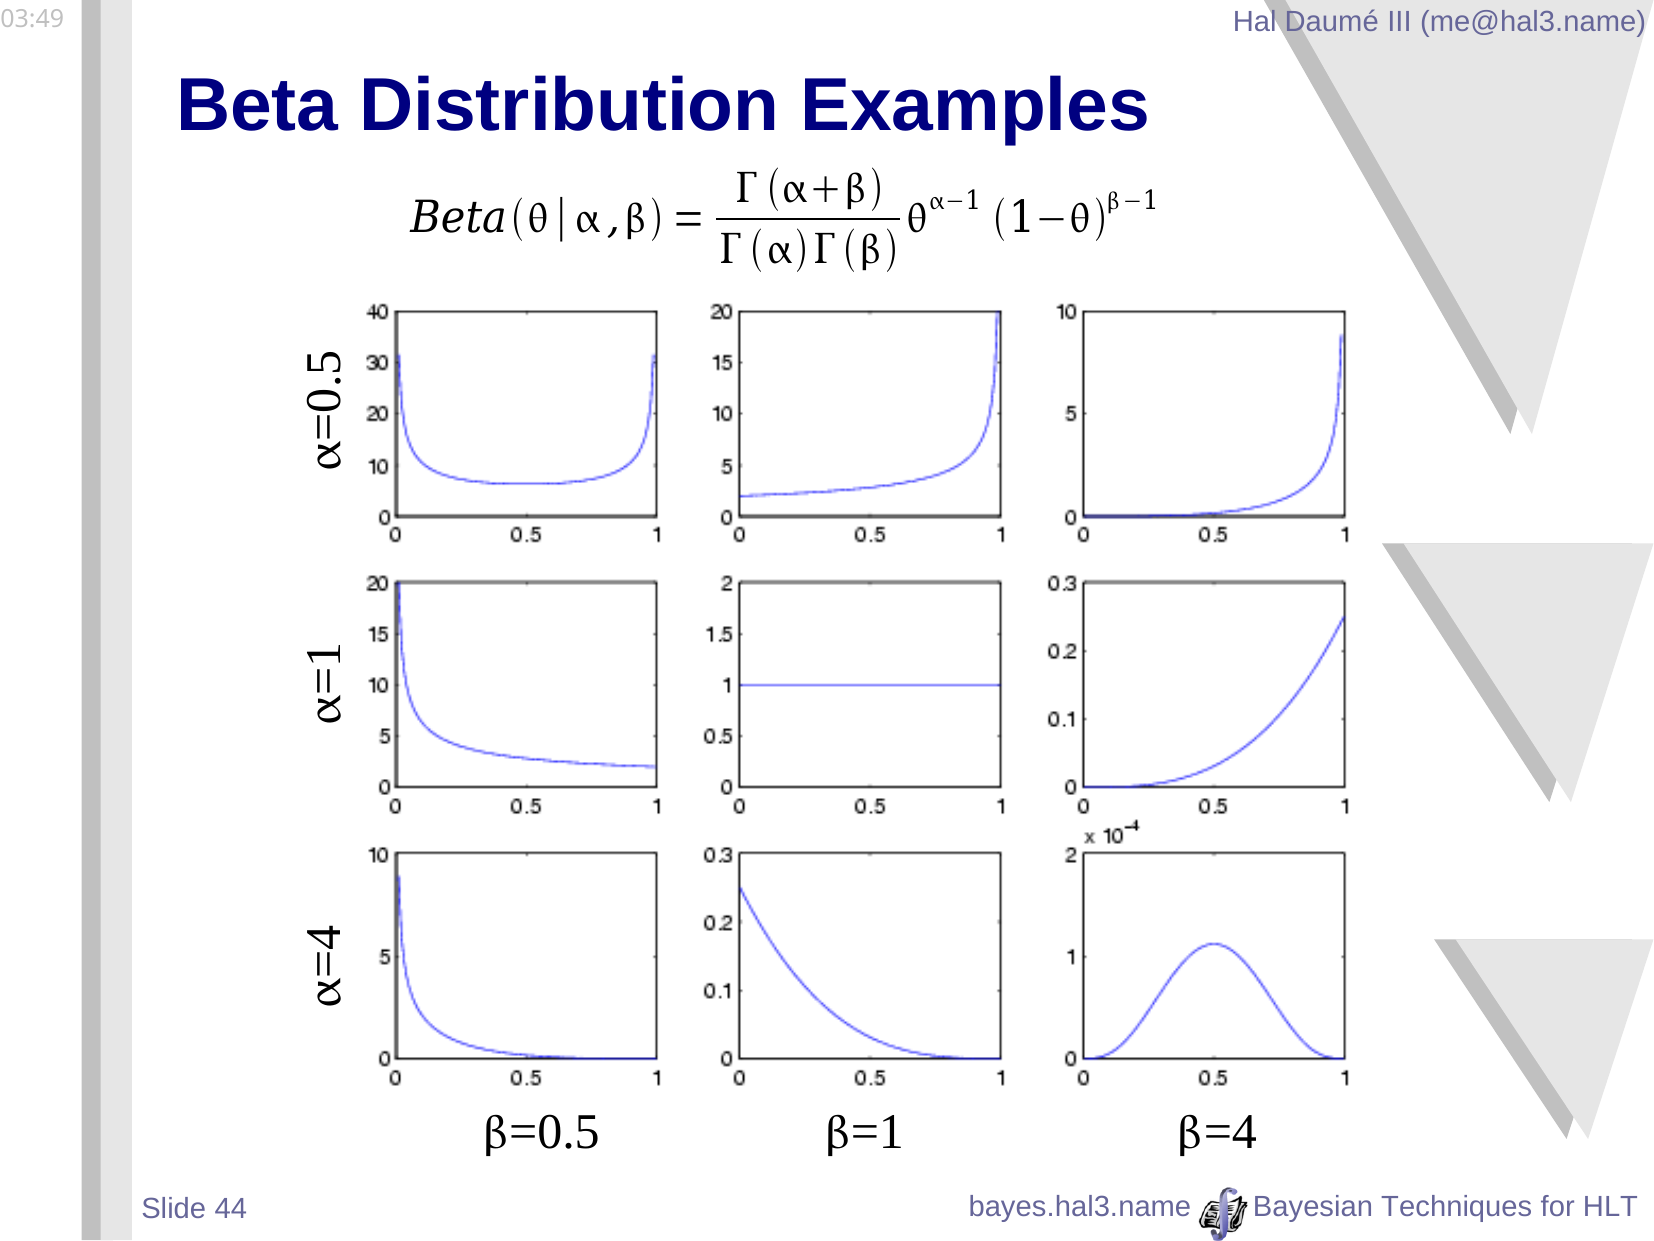

# Beta Distribution Examples
=0.5
=1
=4
=0.5
=1
=4